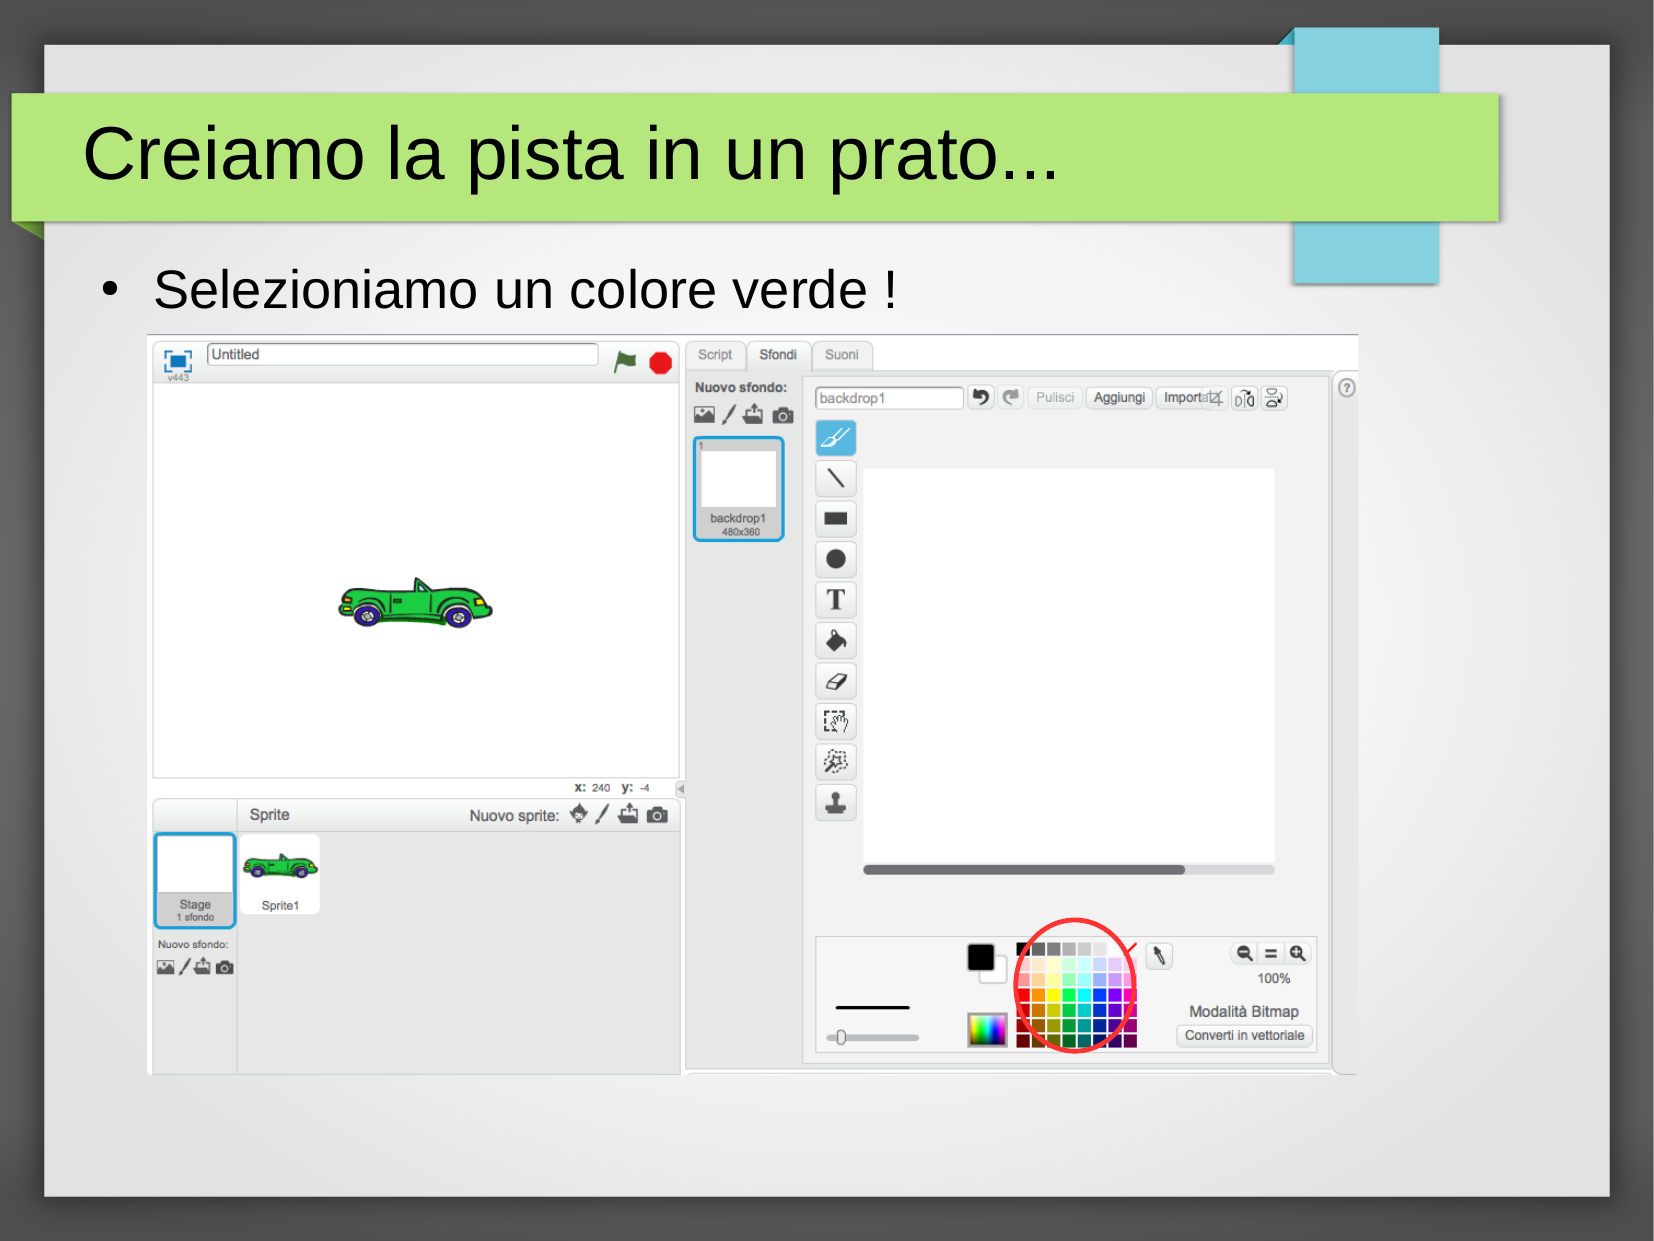

# Creiamo la pista in un prato...
Selezioniamo un colore verde !